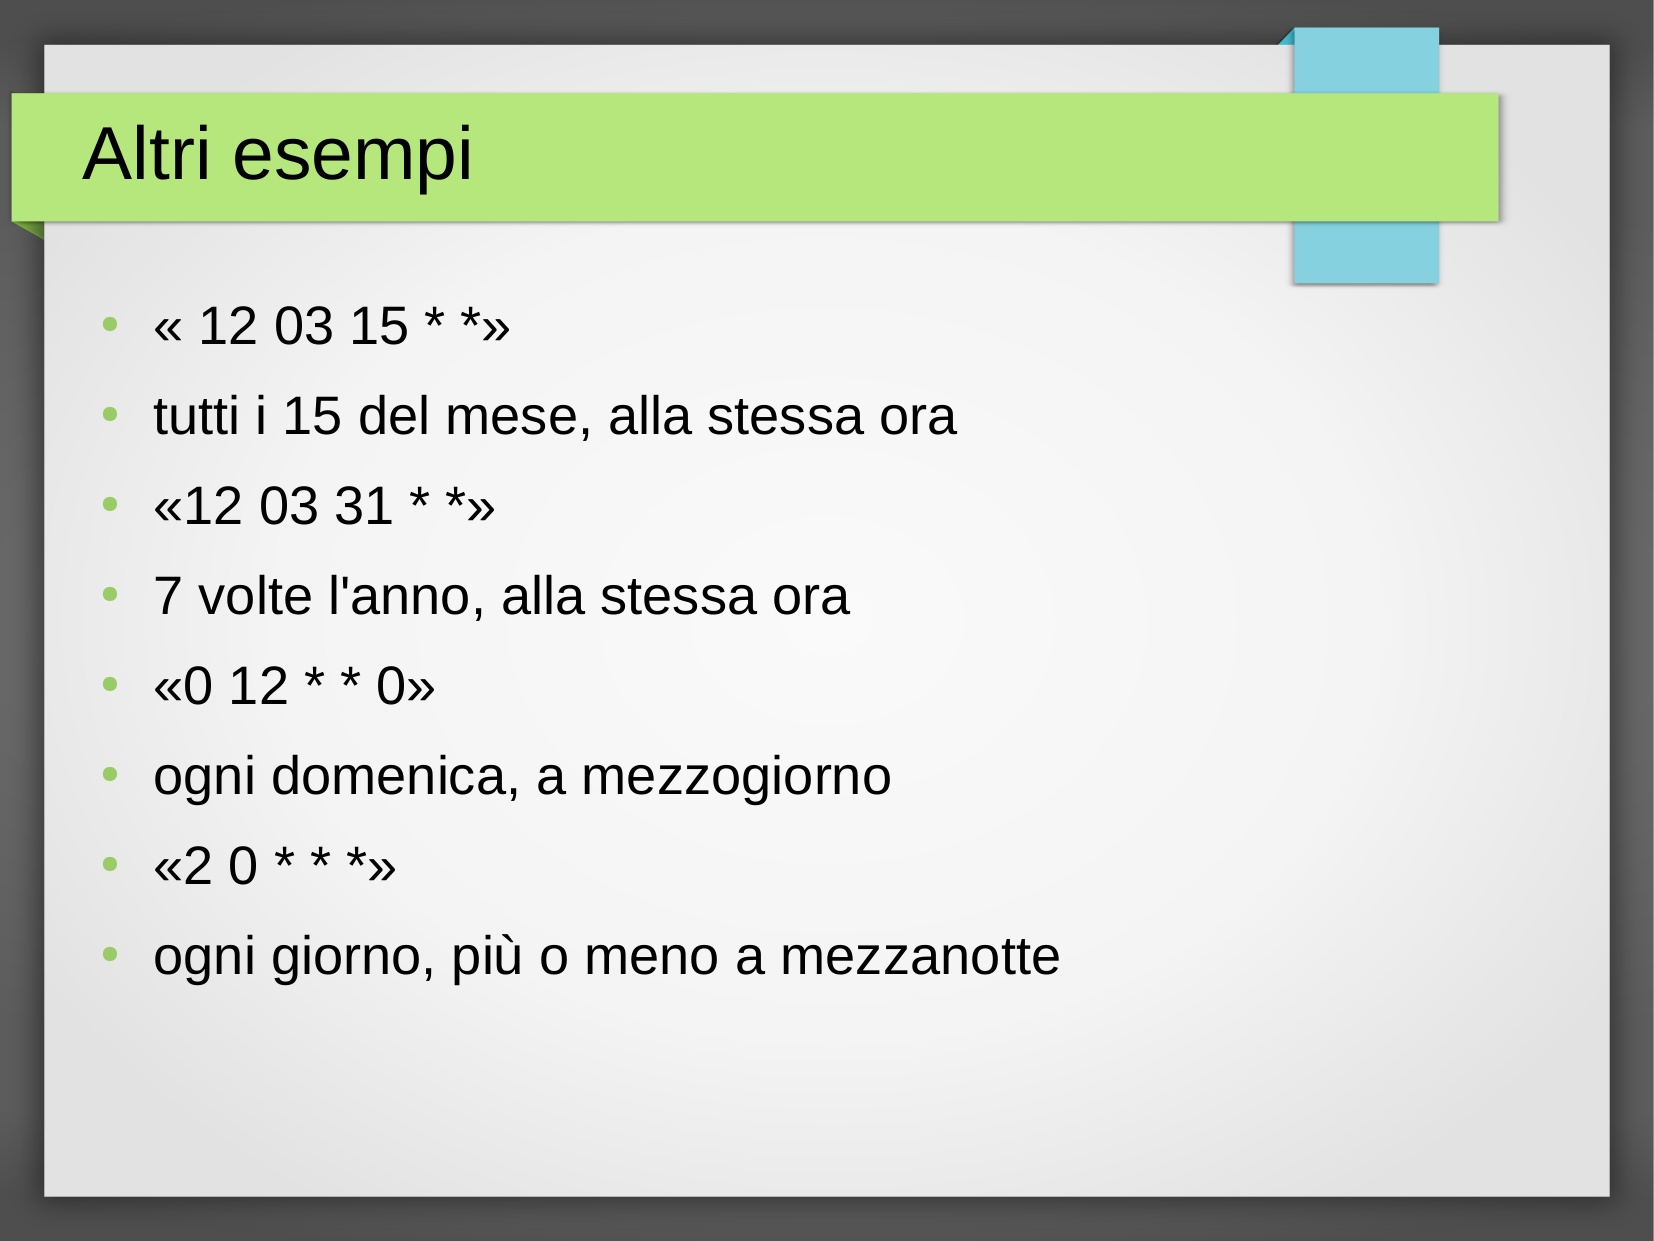

# Altri esempi
« 12 03 15 * *»
tutti i 15 del mese, alla stessa ora
«12 03 31 * *»
7 volte l'anno, alla stessa ora
«0 12 * * 0»
ogni domenica, a mezzogiorno
«2 0 * * *»
ogni giorno, più o meno a mezzanotte